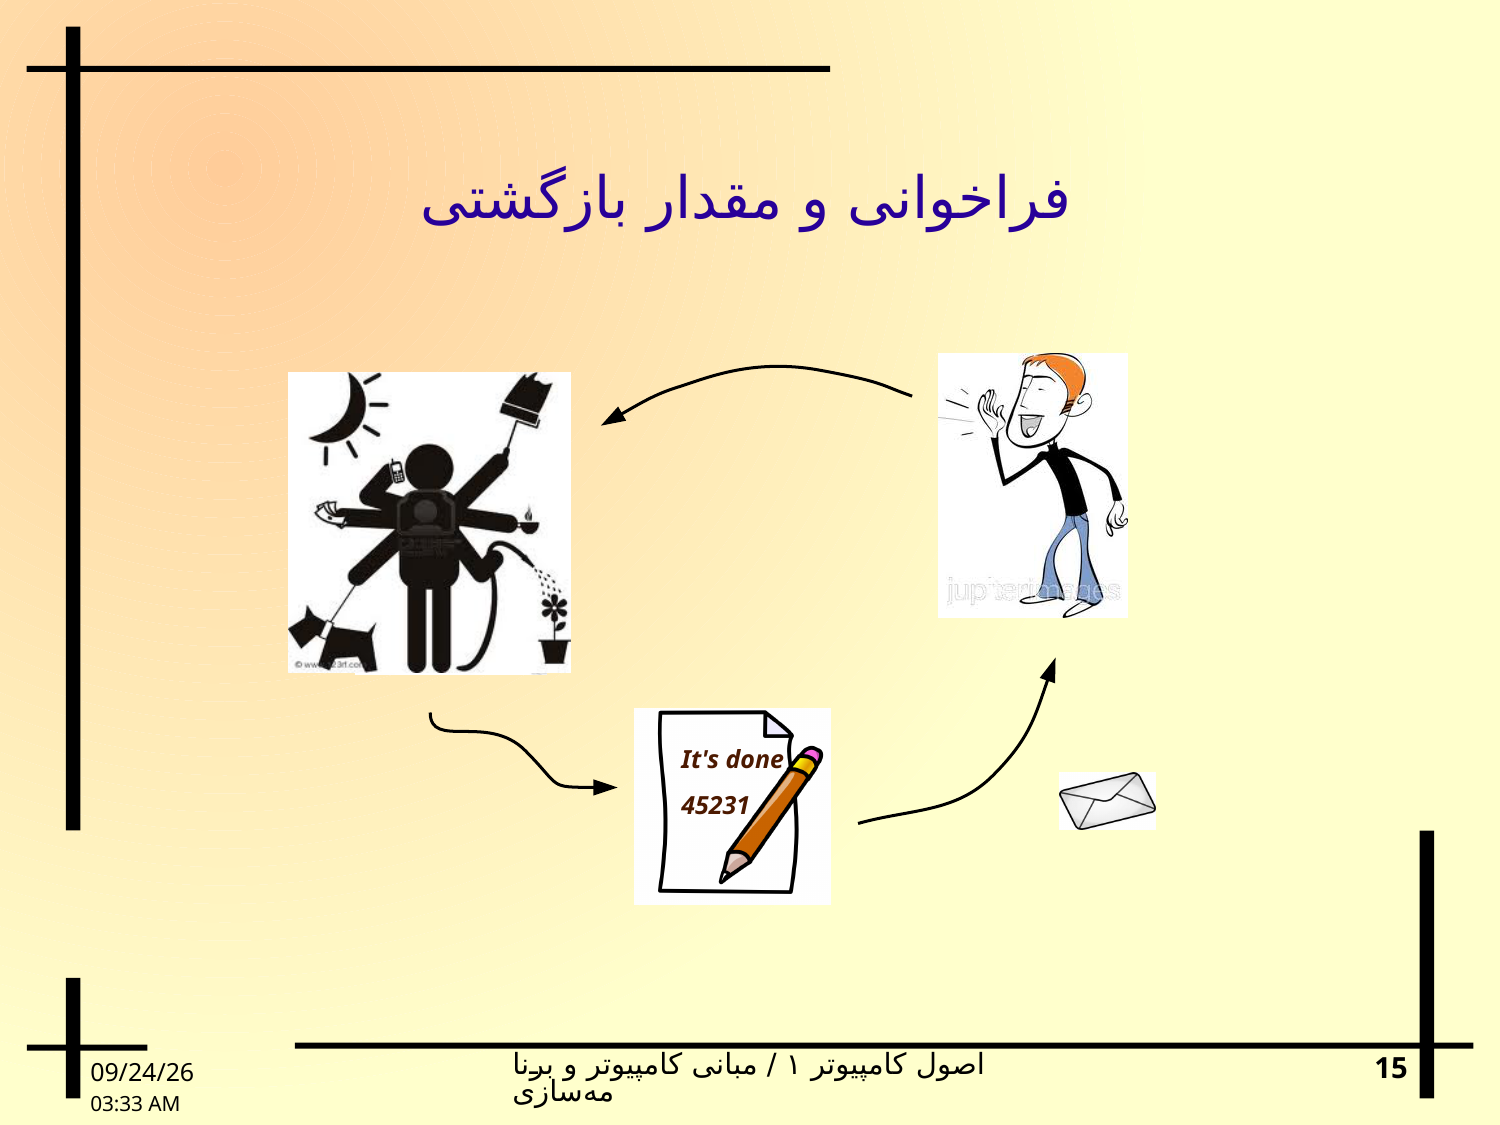

# فراخوانی و مقدار بازگشتی
It's done
45231
اصول کامپیوتر ۱ / مبانی کامپیوتر و برنامه‌سازی
15